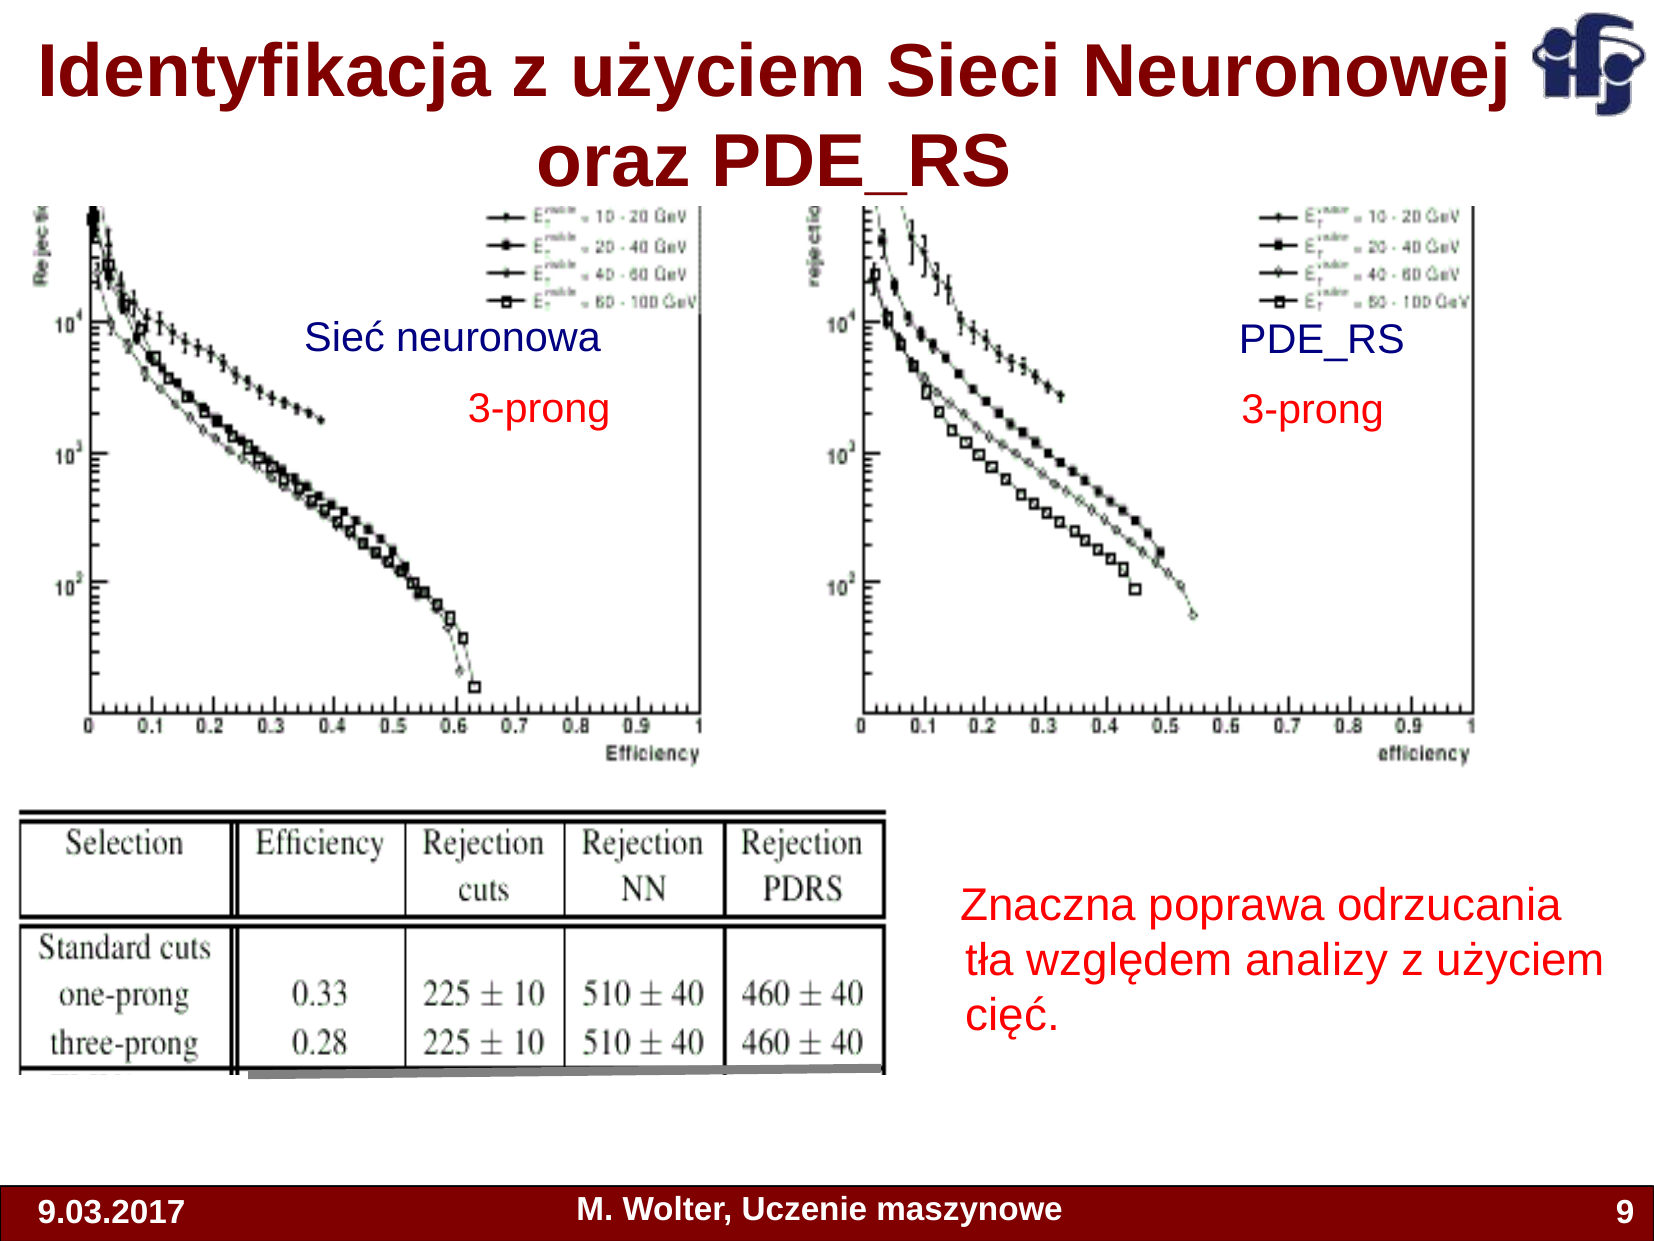

# Identyfikacja z użyciem Sieci Neuronowej oraz PDE_RS
Sieć neuronowa
PDE_RS
3-prong
3-prong
 Znaczna poprawa odrzucania tła względem analizy z użyciem cięć.
9.03.2017
Machine Learning, M. Wolter